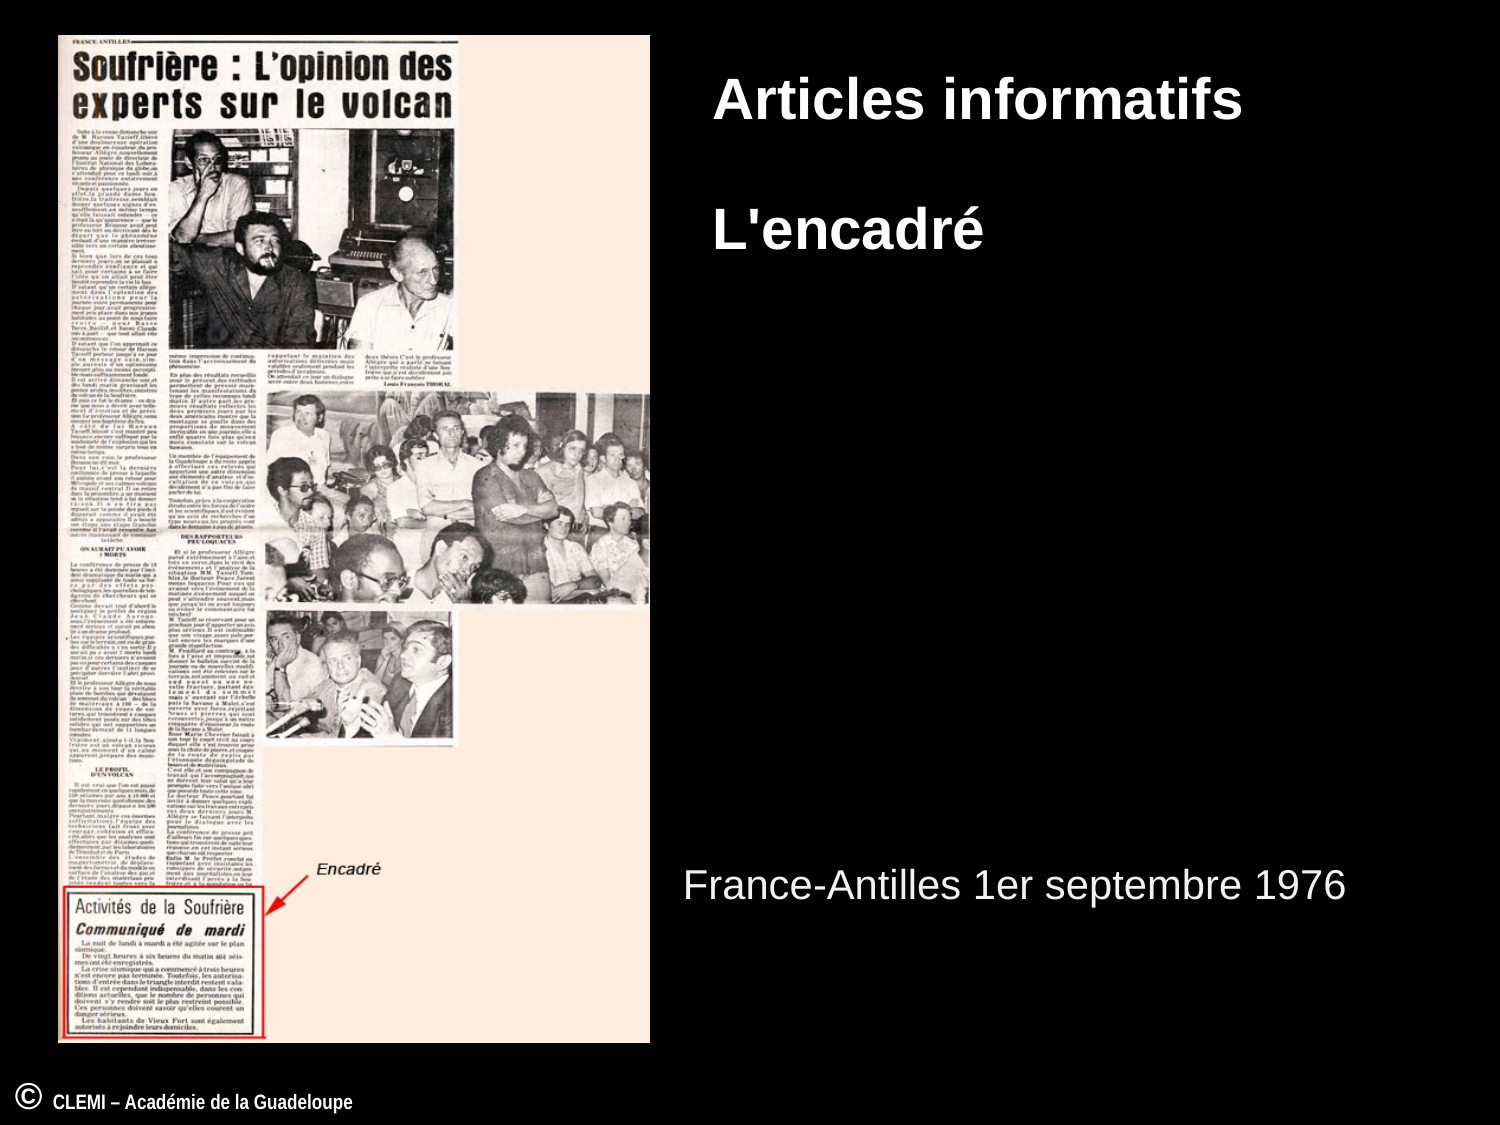

Articles informatifs
L'encadré
# France-Antilles 1er septembre 1976
© CLEMI – Académie de la Guadeloupe